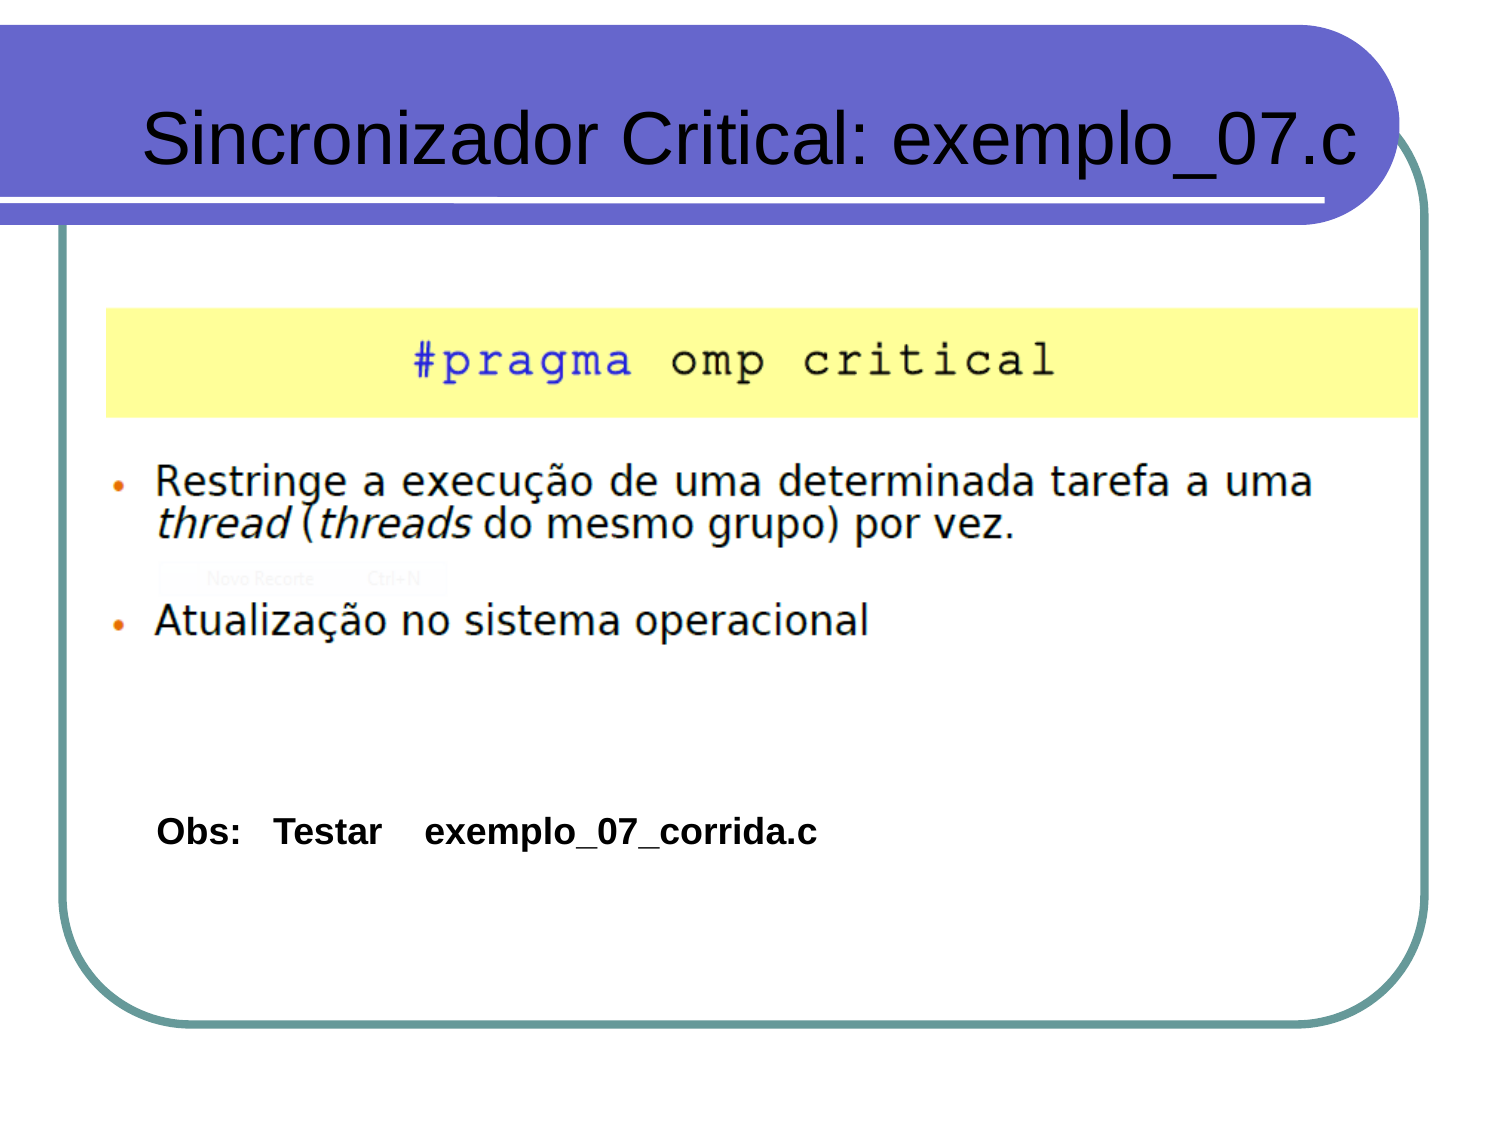

# Sincronizador Critical: exemplo_07.c
Obs: Testar exemplo_07_corrida.c